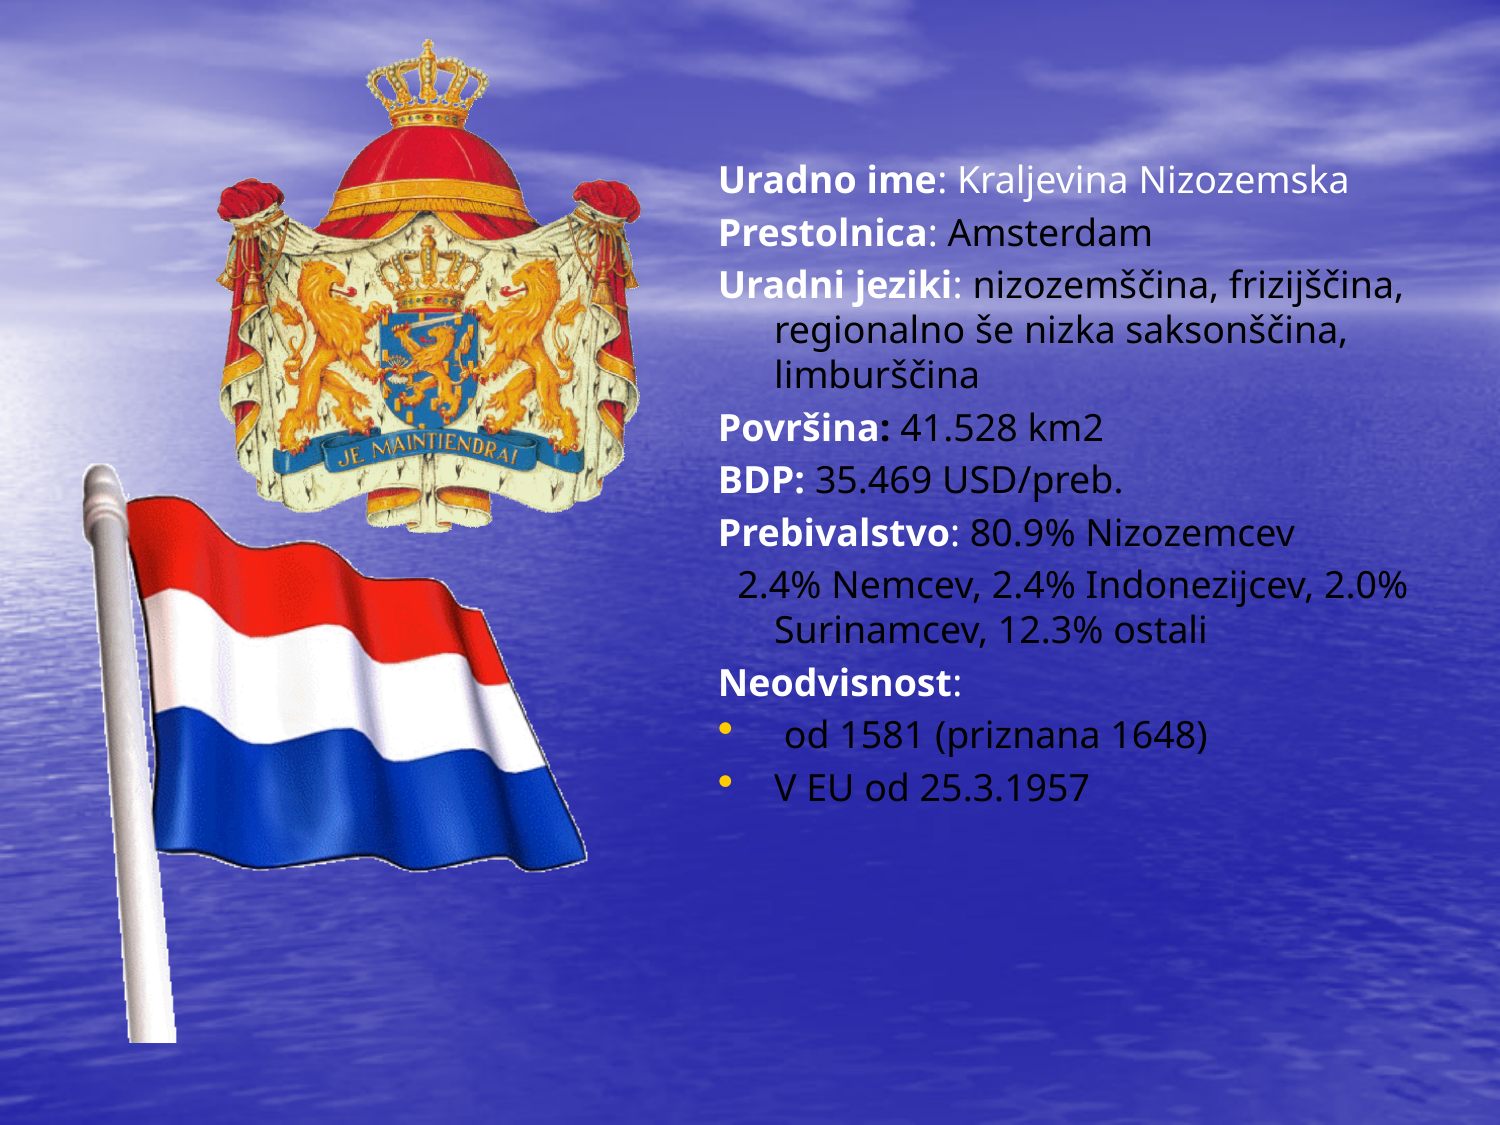

# Uradno ime: Kraljevina Nizozemska
Prestolnica: Amsterdam
Uradni jeziki: nizozemščina, frizijščina, regionalno še nizka saksonščina, limburščina
Površina: 41.528 km2
BDP: 35.469 USD/preb.
Prebivalstvo: 80.9% Nizozemcev
  2.4% Nemcev, 2.4% Indonezijcev, 2.0% Surinamcev, 12.3% ostali
Neodvisnost:
 od 1581 (priznana 1648)
V EU od 25.3.1957